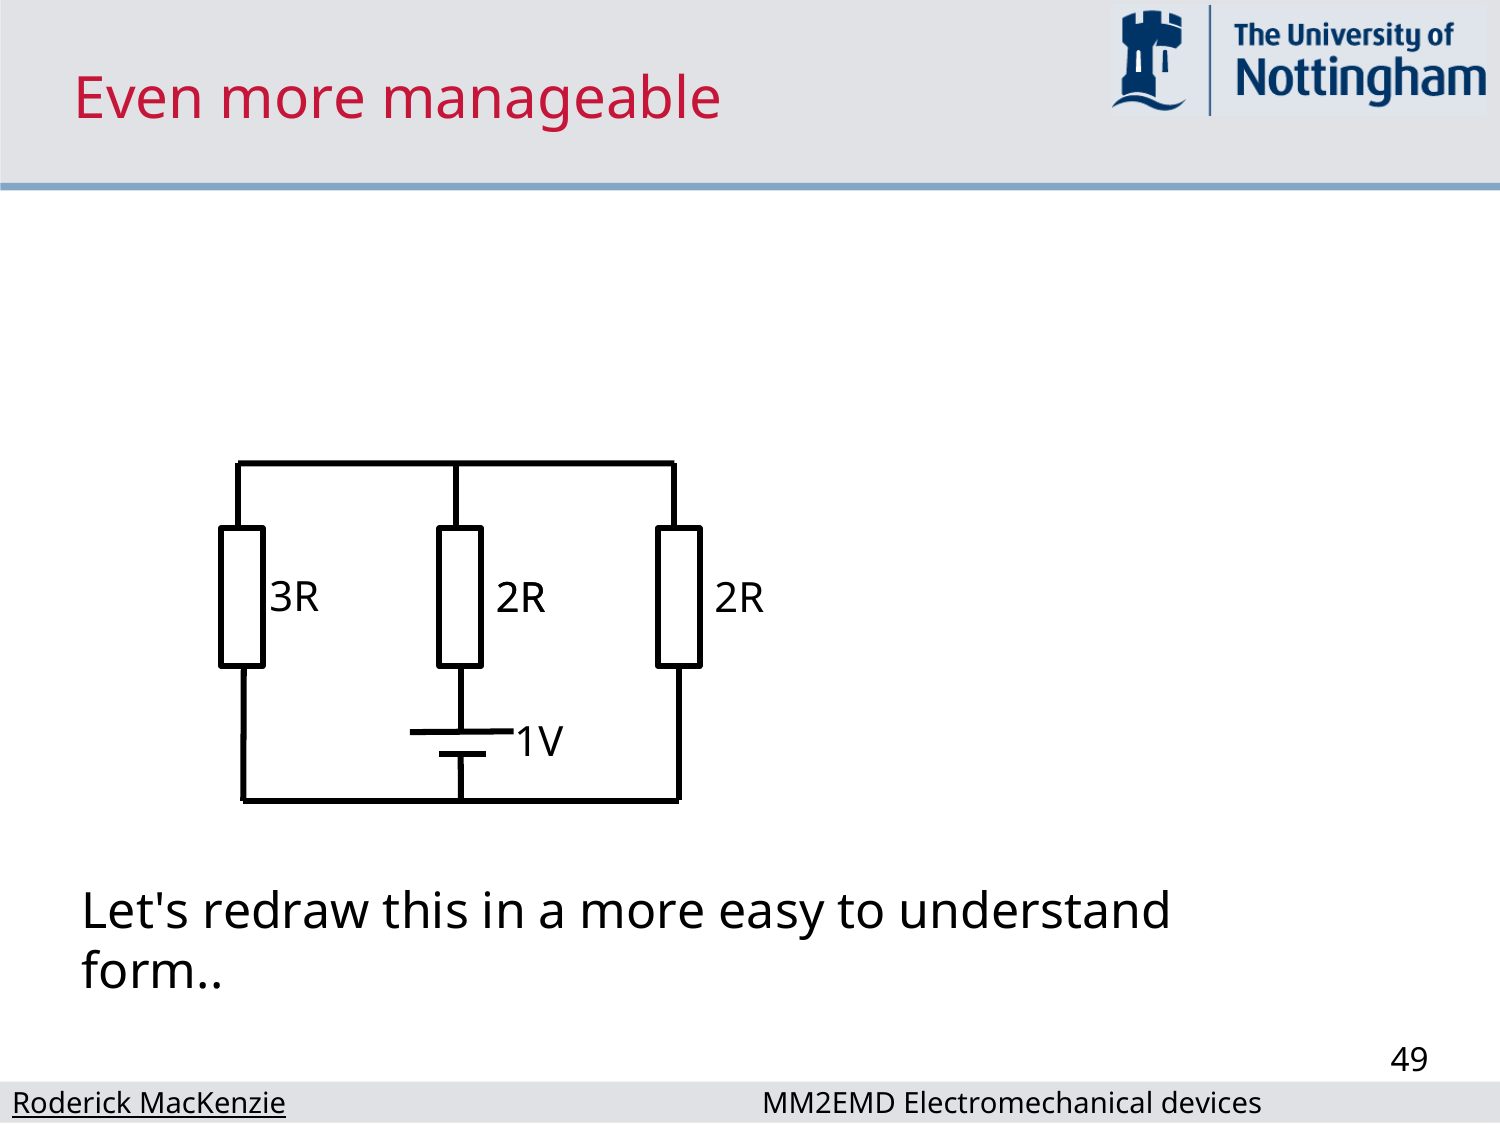

# Even more manageable
3R
2R
2R
2R
1V
Let's redraw this in a more easy to understand form..